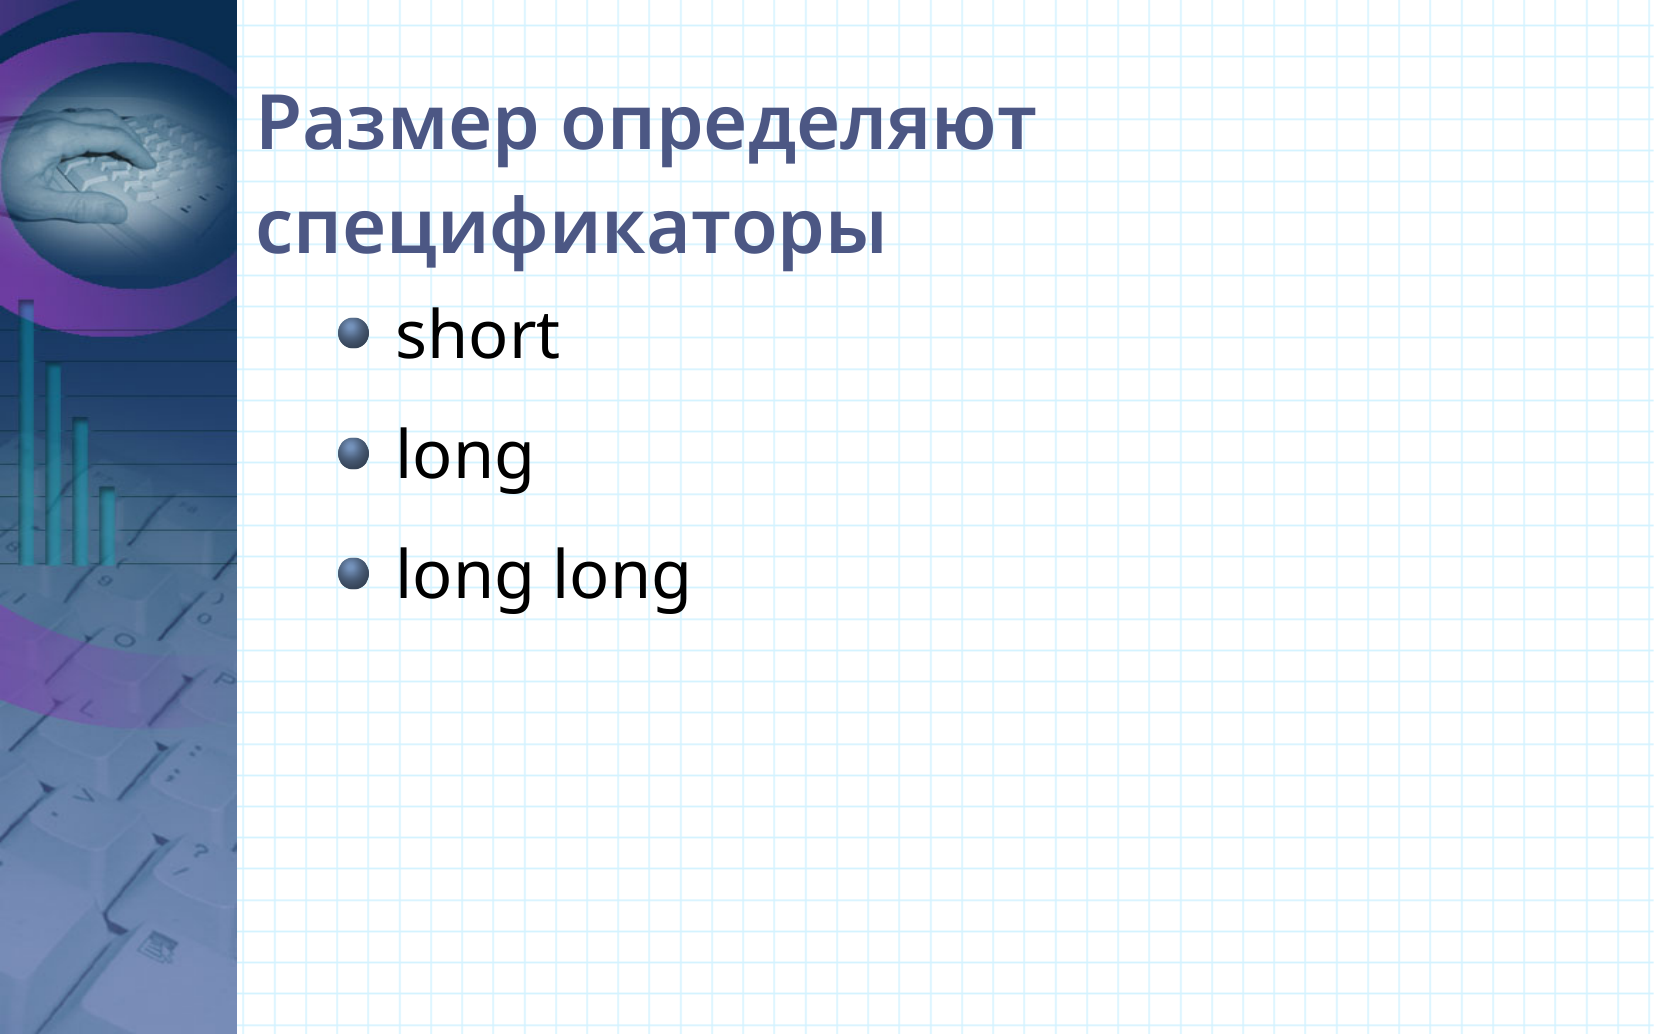

# Размер определяют спецификаторы
short
long
long long